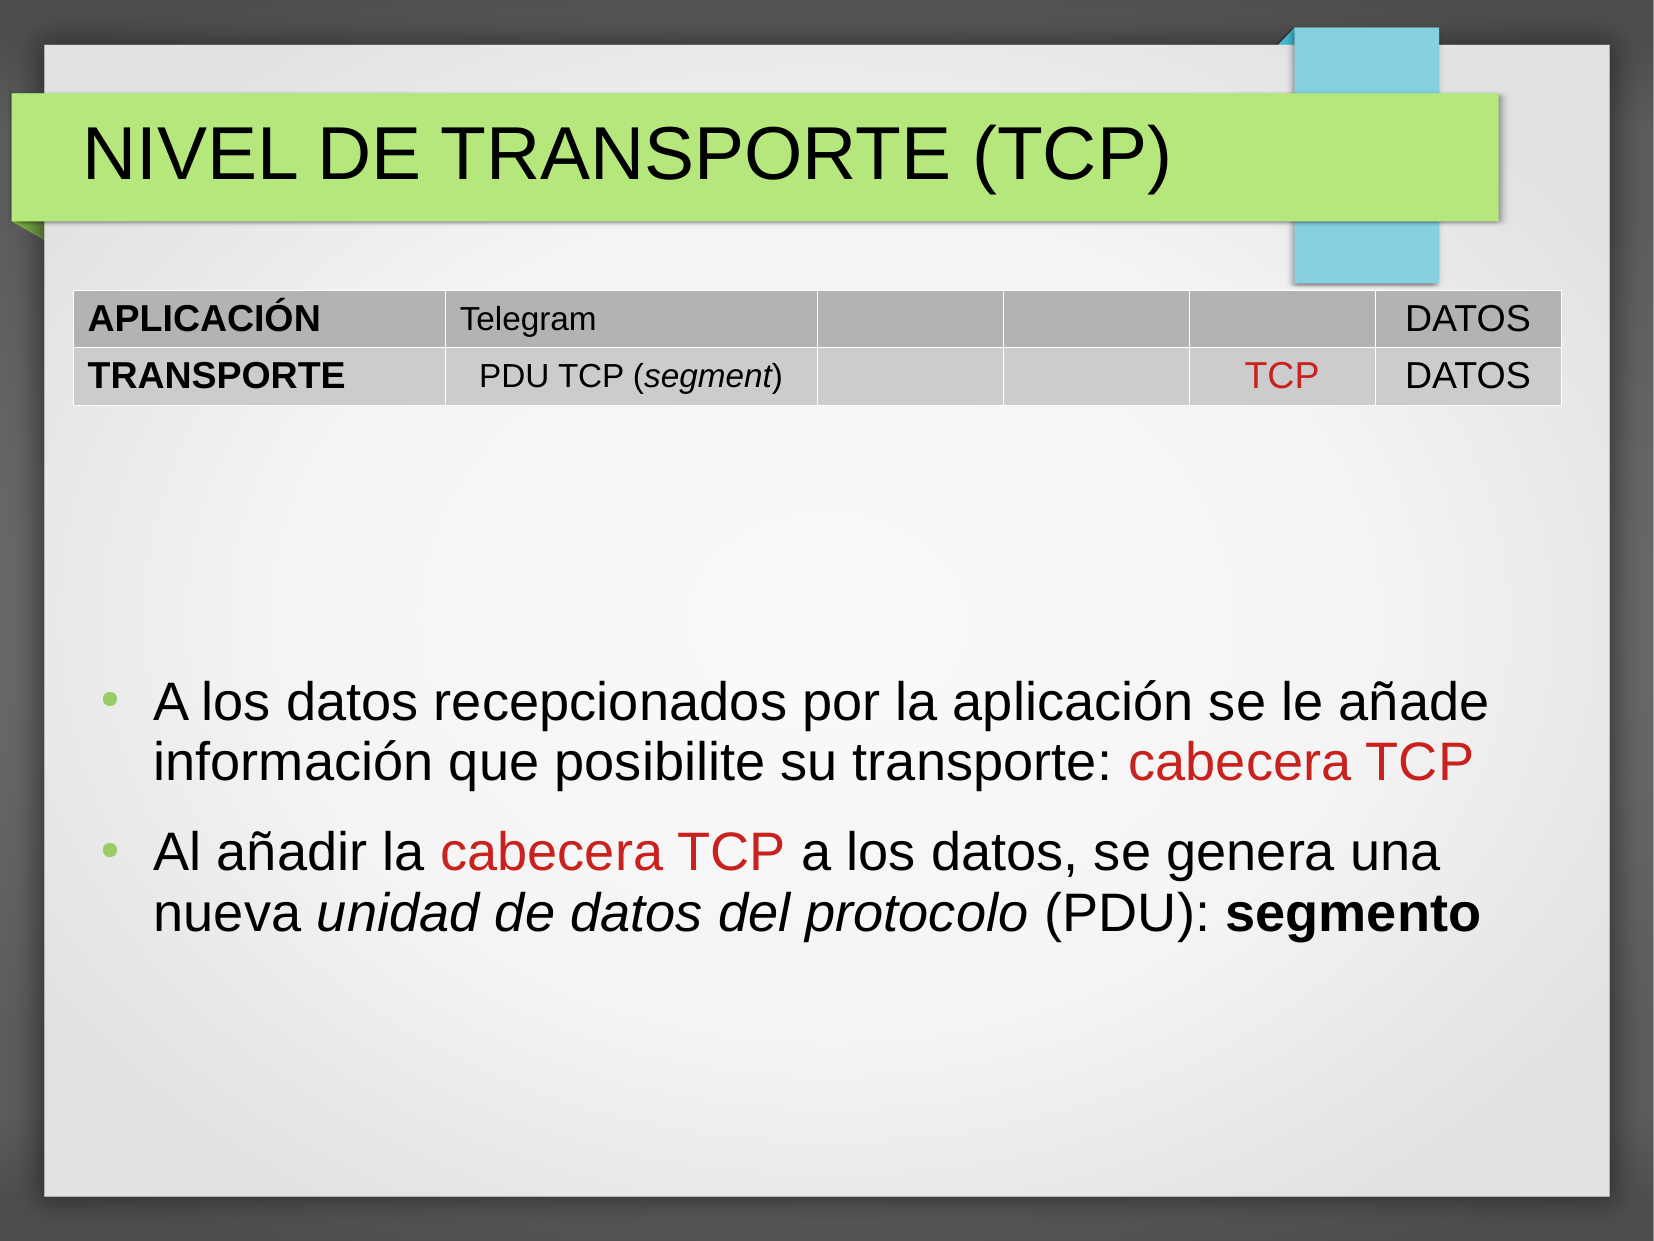

# NIVEL DE TRANSPORTE (TCP)
| APLICACIÓN | Telegram | | | | DATOS |
| --- | --- | --- | --- | --- | --- |
| TRANSPORTE | PDU TCP (segment) | | | TCP | DATOS |
A los datos recepcionados por la aplicación se le añade información que posibilite su transporte: cabecera TCP
Al añadir la cabecera TCP a los datos, se genera una nueva unidad de datos del protocolo (PDU): segmento